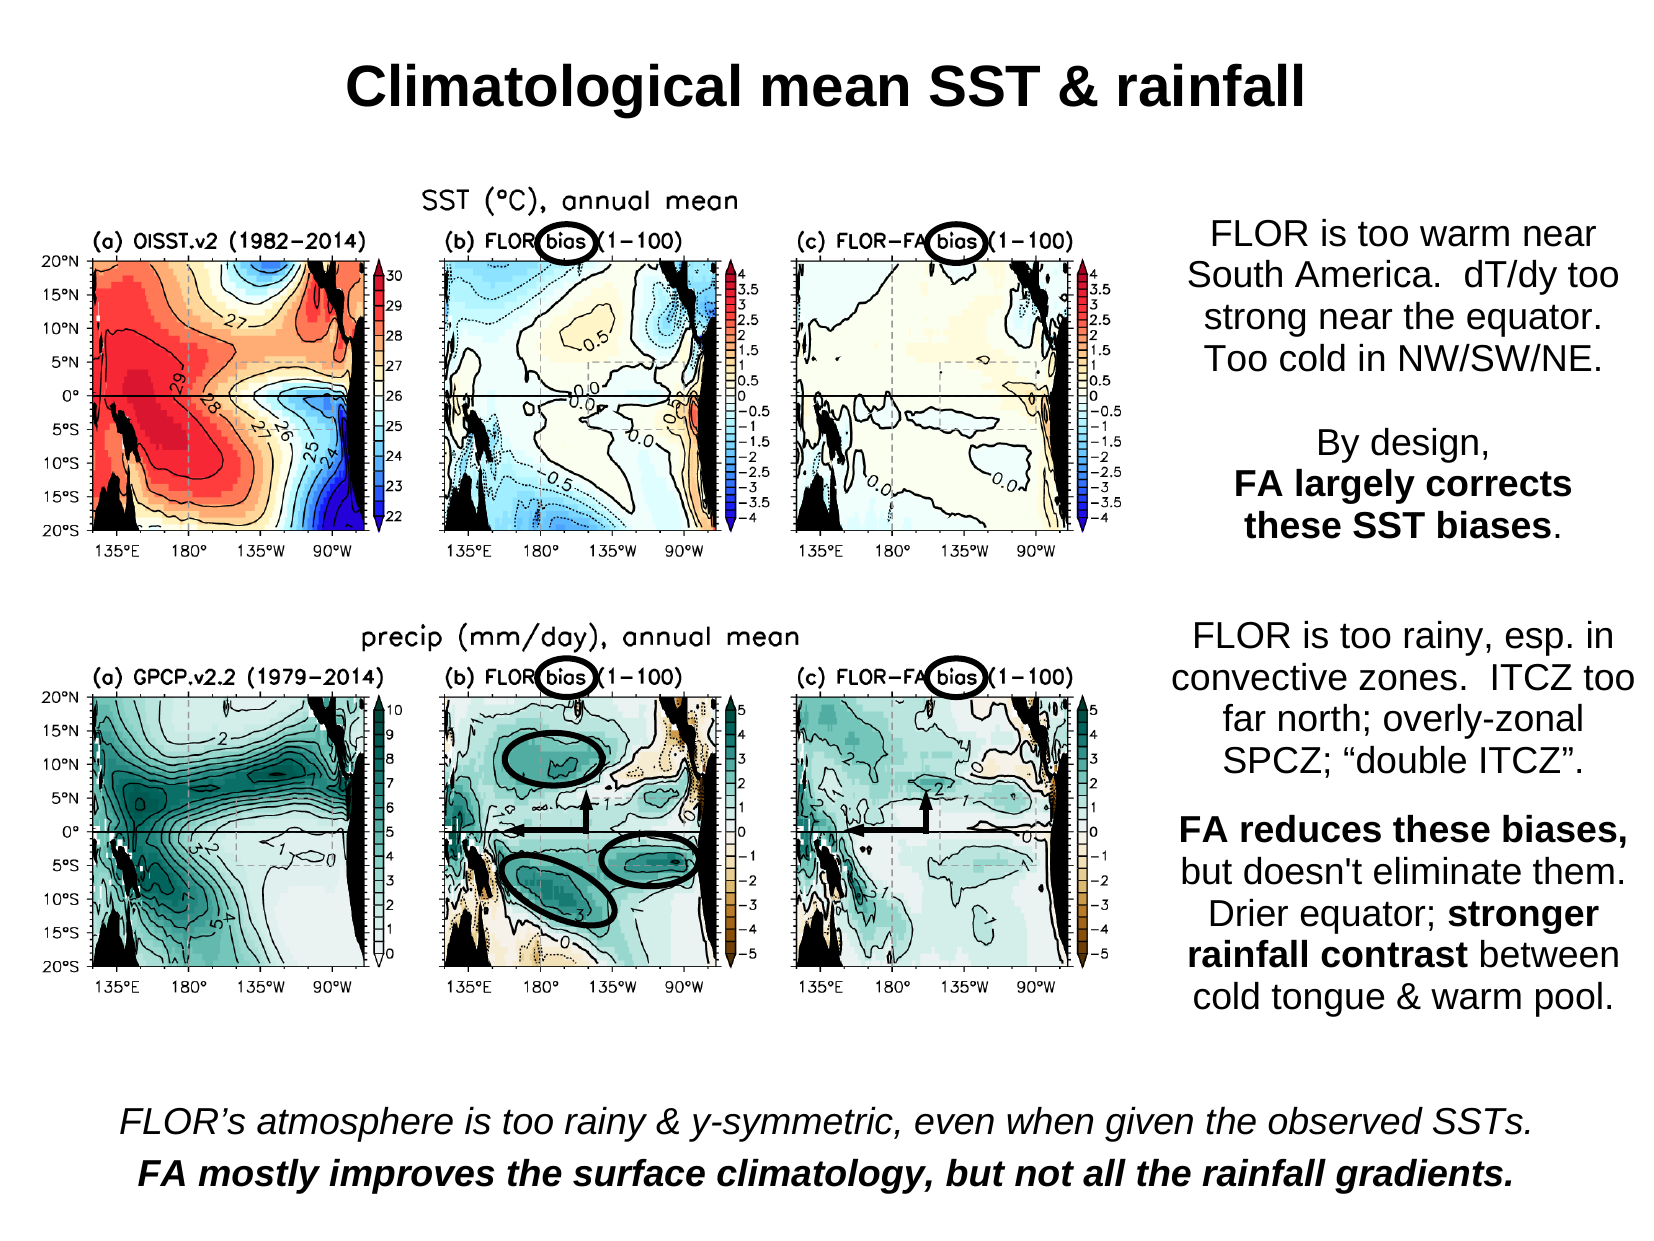

Climatological mean SST & rainfall
FLOR is too warm near
South America. dT/dy too strong near the equator.
Too cold in NW/SW/NE.
By design,
FA largely corrects
these SST biases.
FLOR is too rainy, esp. in convective zones. ITCZ too far north; overly-zonal SPCZ; “double ITCZ”.
FA reduces these biases, but doesn't eliminate them.
Drier equator; stronger rainfall contrast between cold tongue & warm pool.
FLOR’s atmosphere is too rainy & y-symmetric, even when given the observed SSTs.
FA mostly improves the surface climatology, but not all the rainfall gradients.